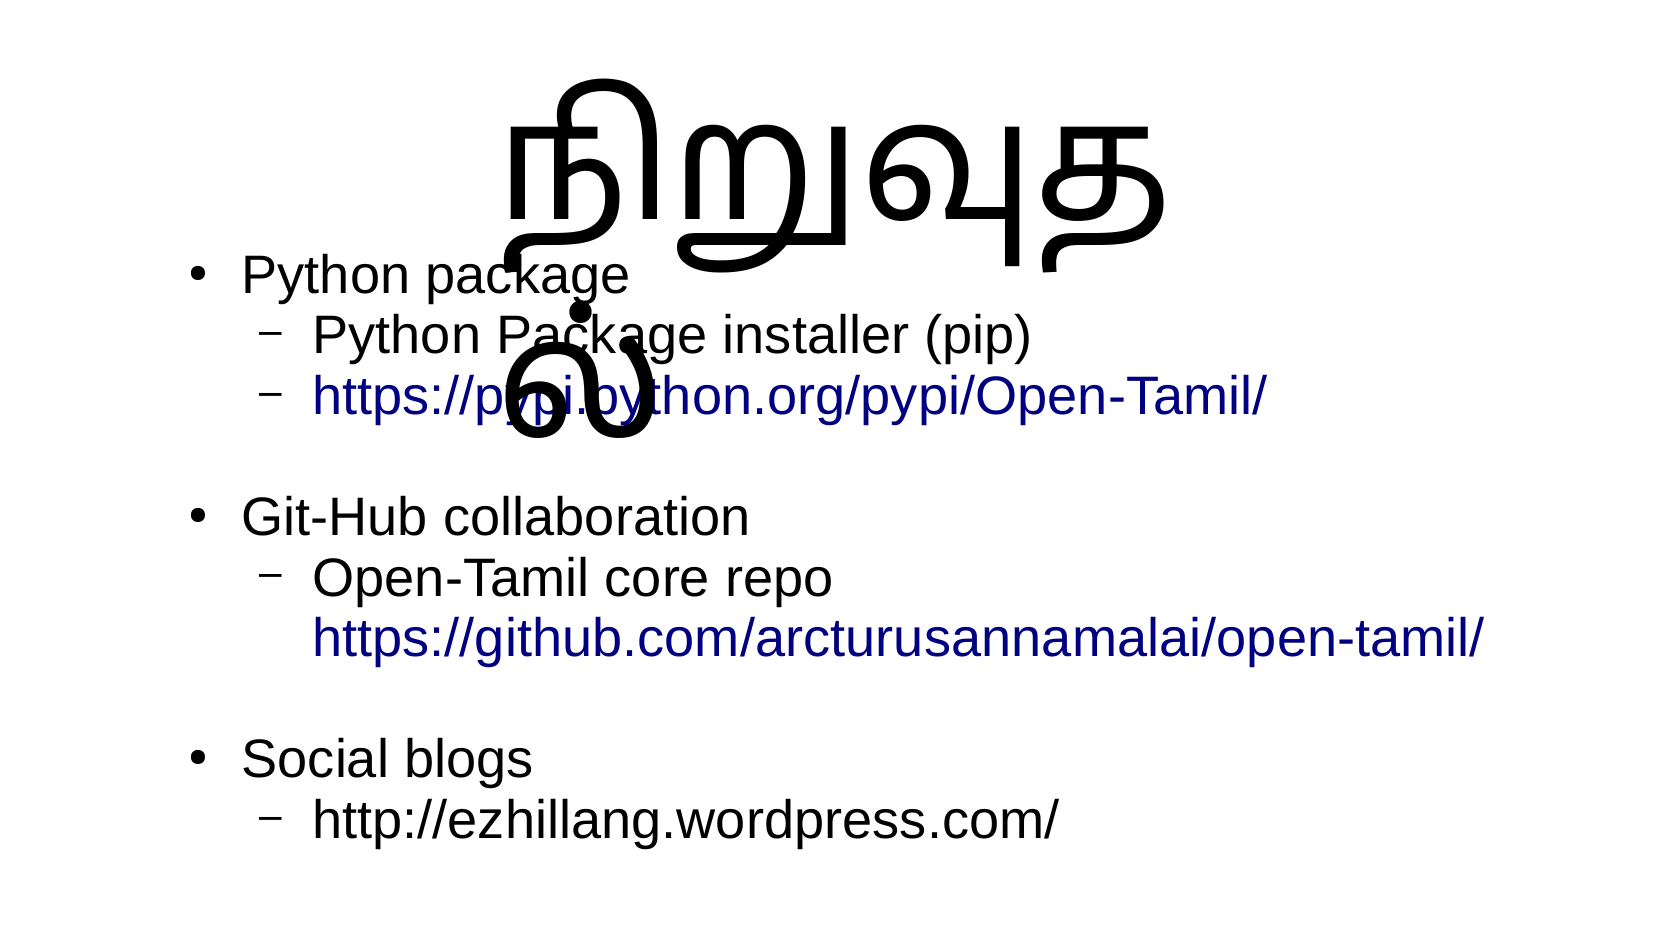

#
நிறுவுதல்
Python package
Python Package installer (pip)
https://pypi.python.org/pypi/Open-Tamil/
Git-Hub collaboration
Open-Tamil core repo https://github.com/arcturusannamalai/open-tamil/
Social blogs
http://ezhillang.wordpress.com/